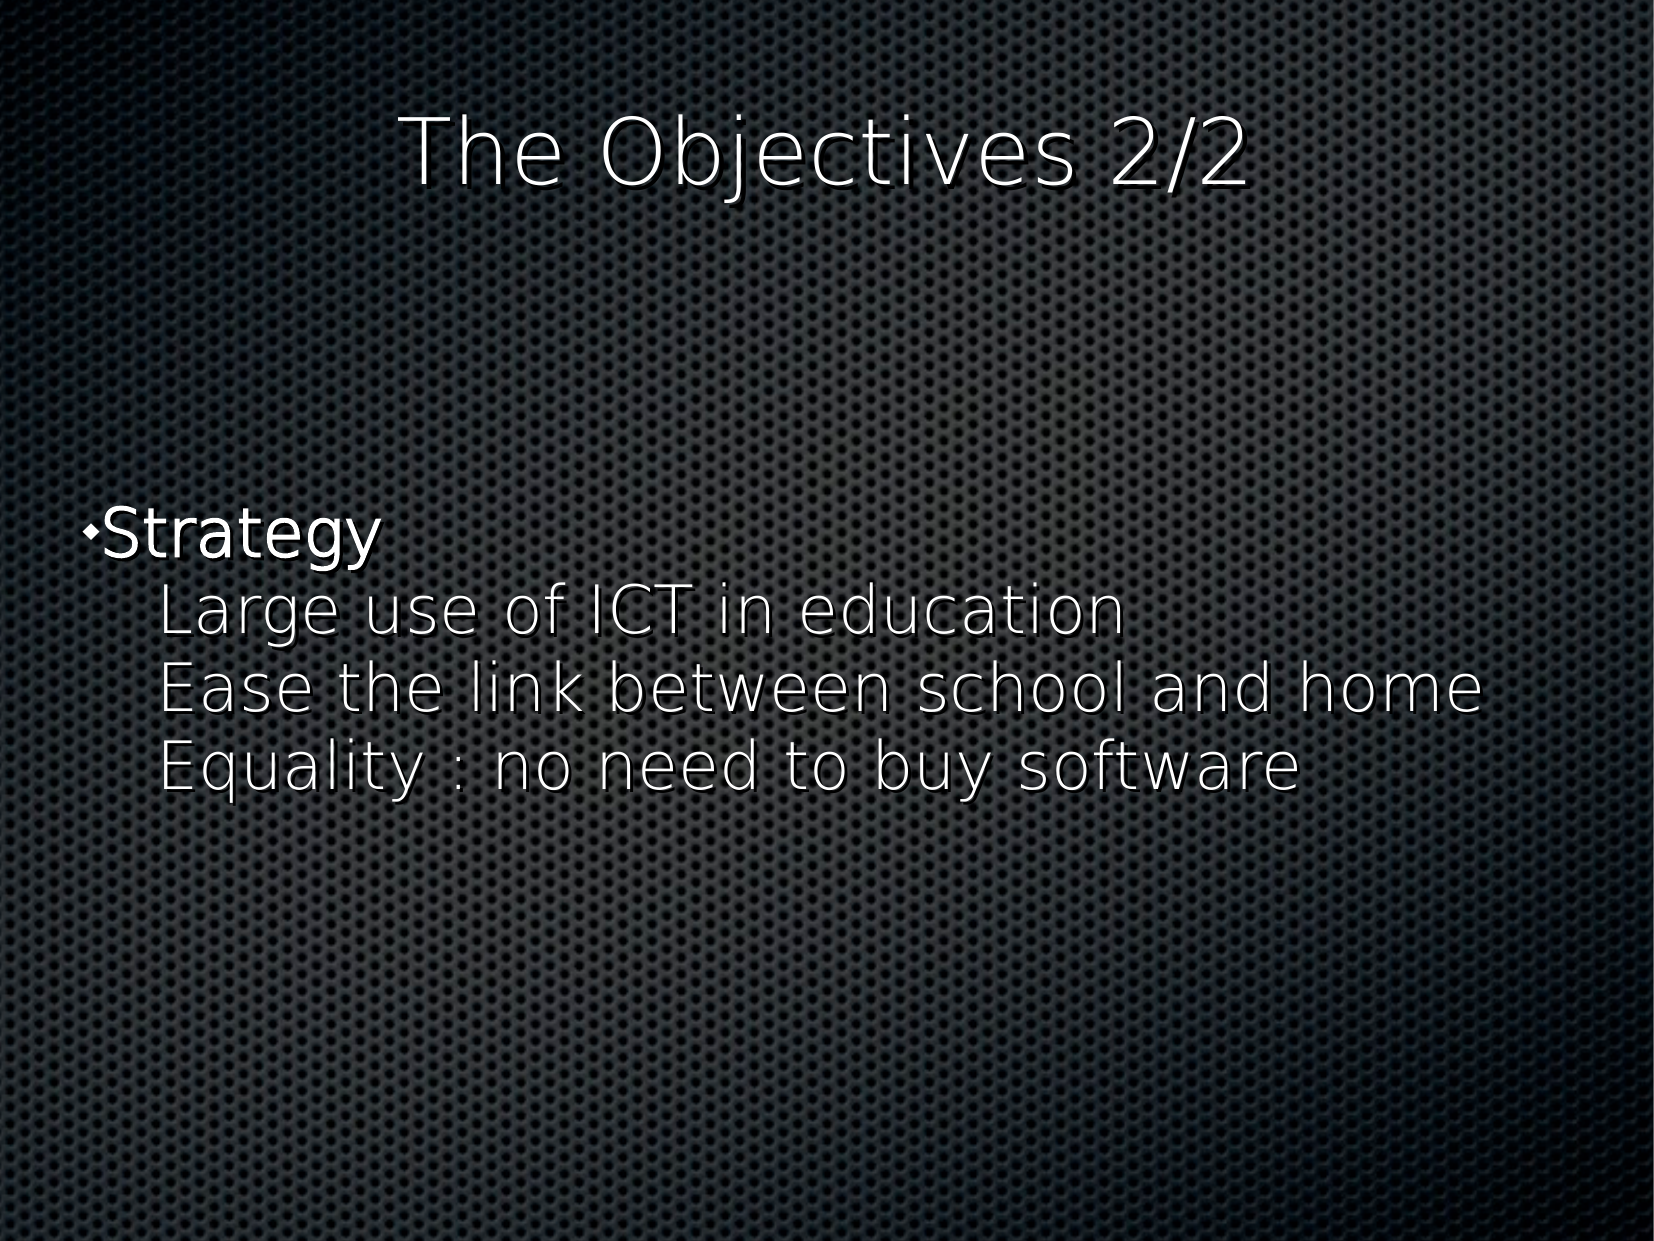

# The Objectives 2/2
Strategy
	Large use of ICT in education
	Ease the link between school and home
	Equality : no need to buy software